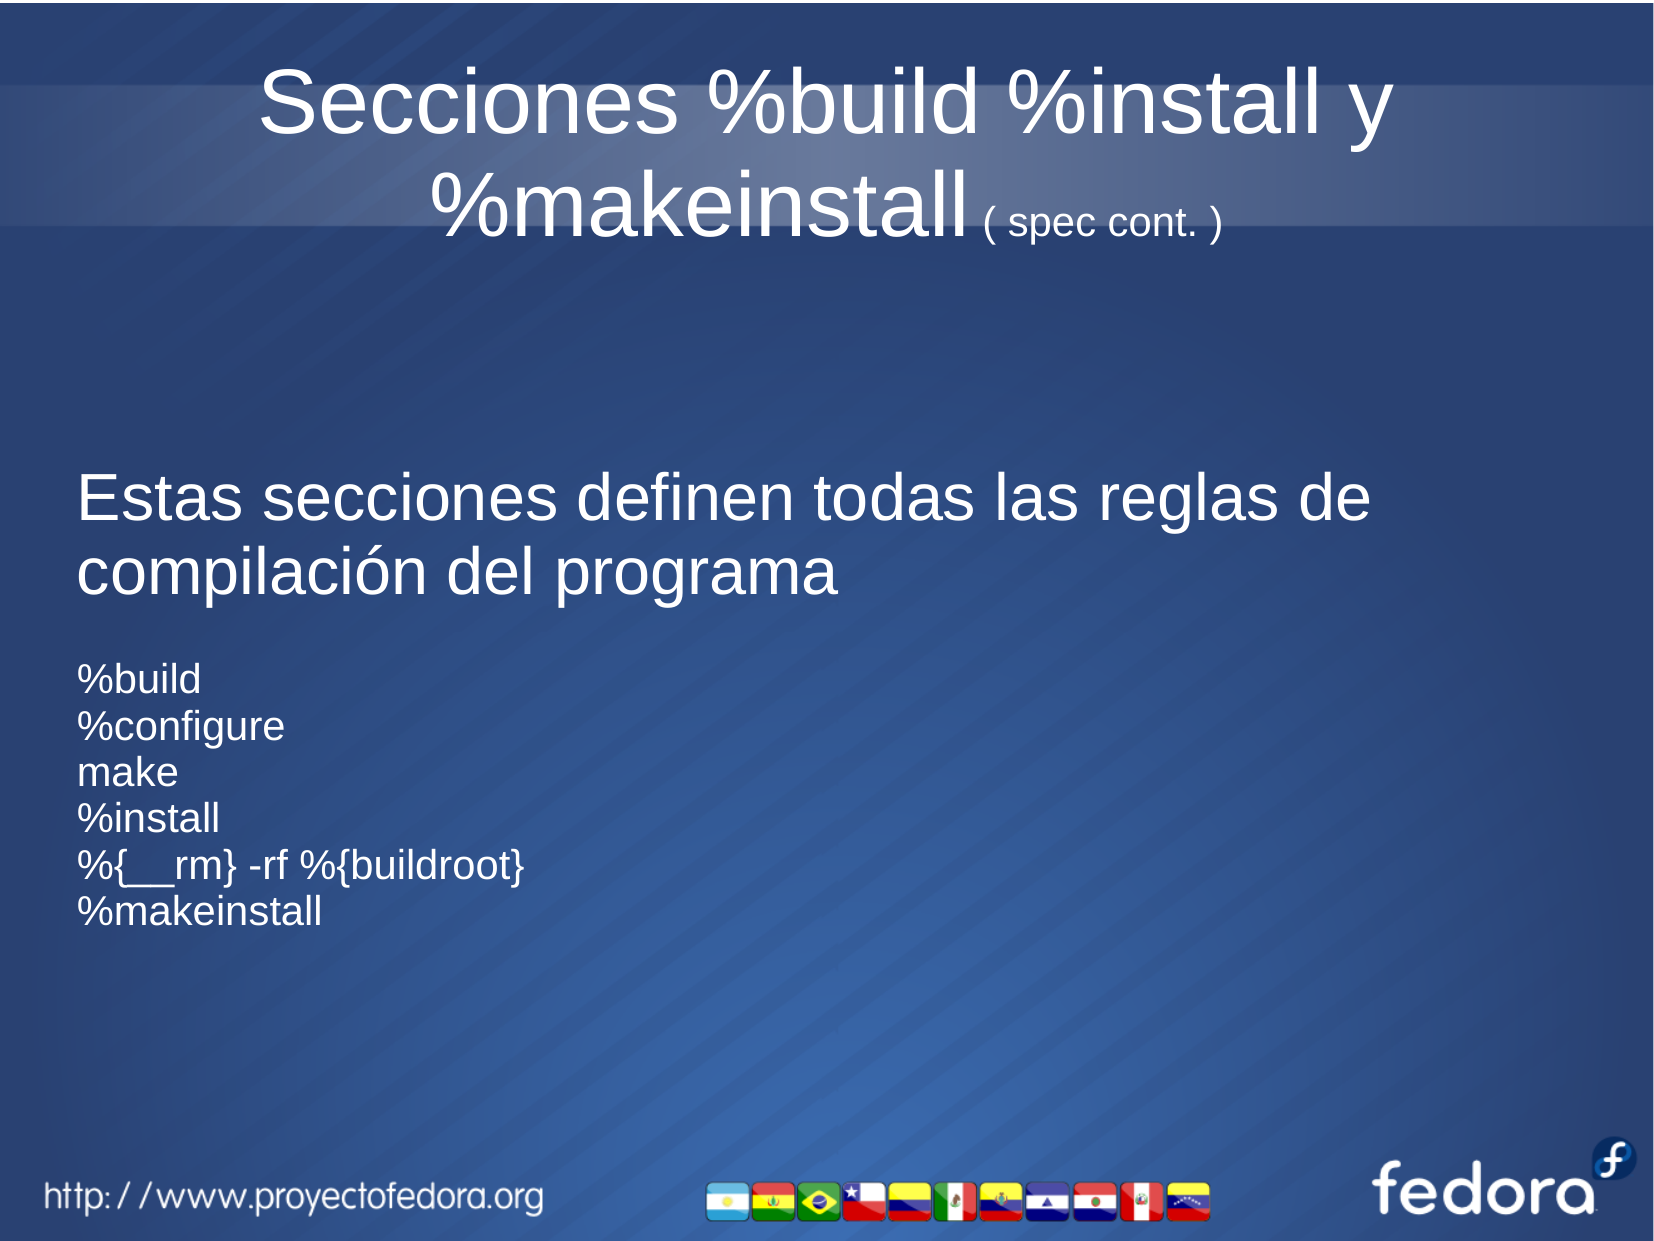

# Secciones %build %install y %makeinstall ( spec cont. )
Estas secciones definen todas las reglas de compilación del programa
%build
%configure
make
%install
%{__rm} -rf %{buildroot}
%makeinstall